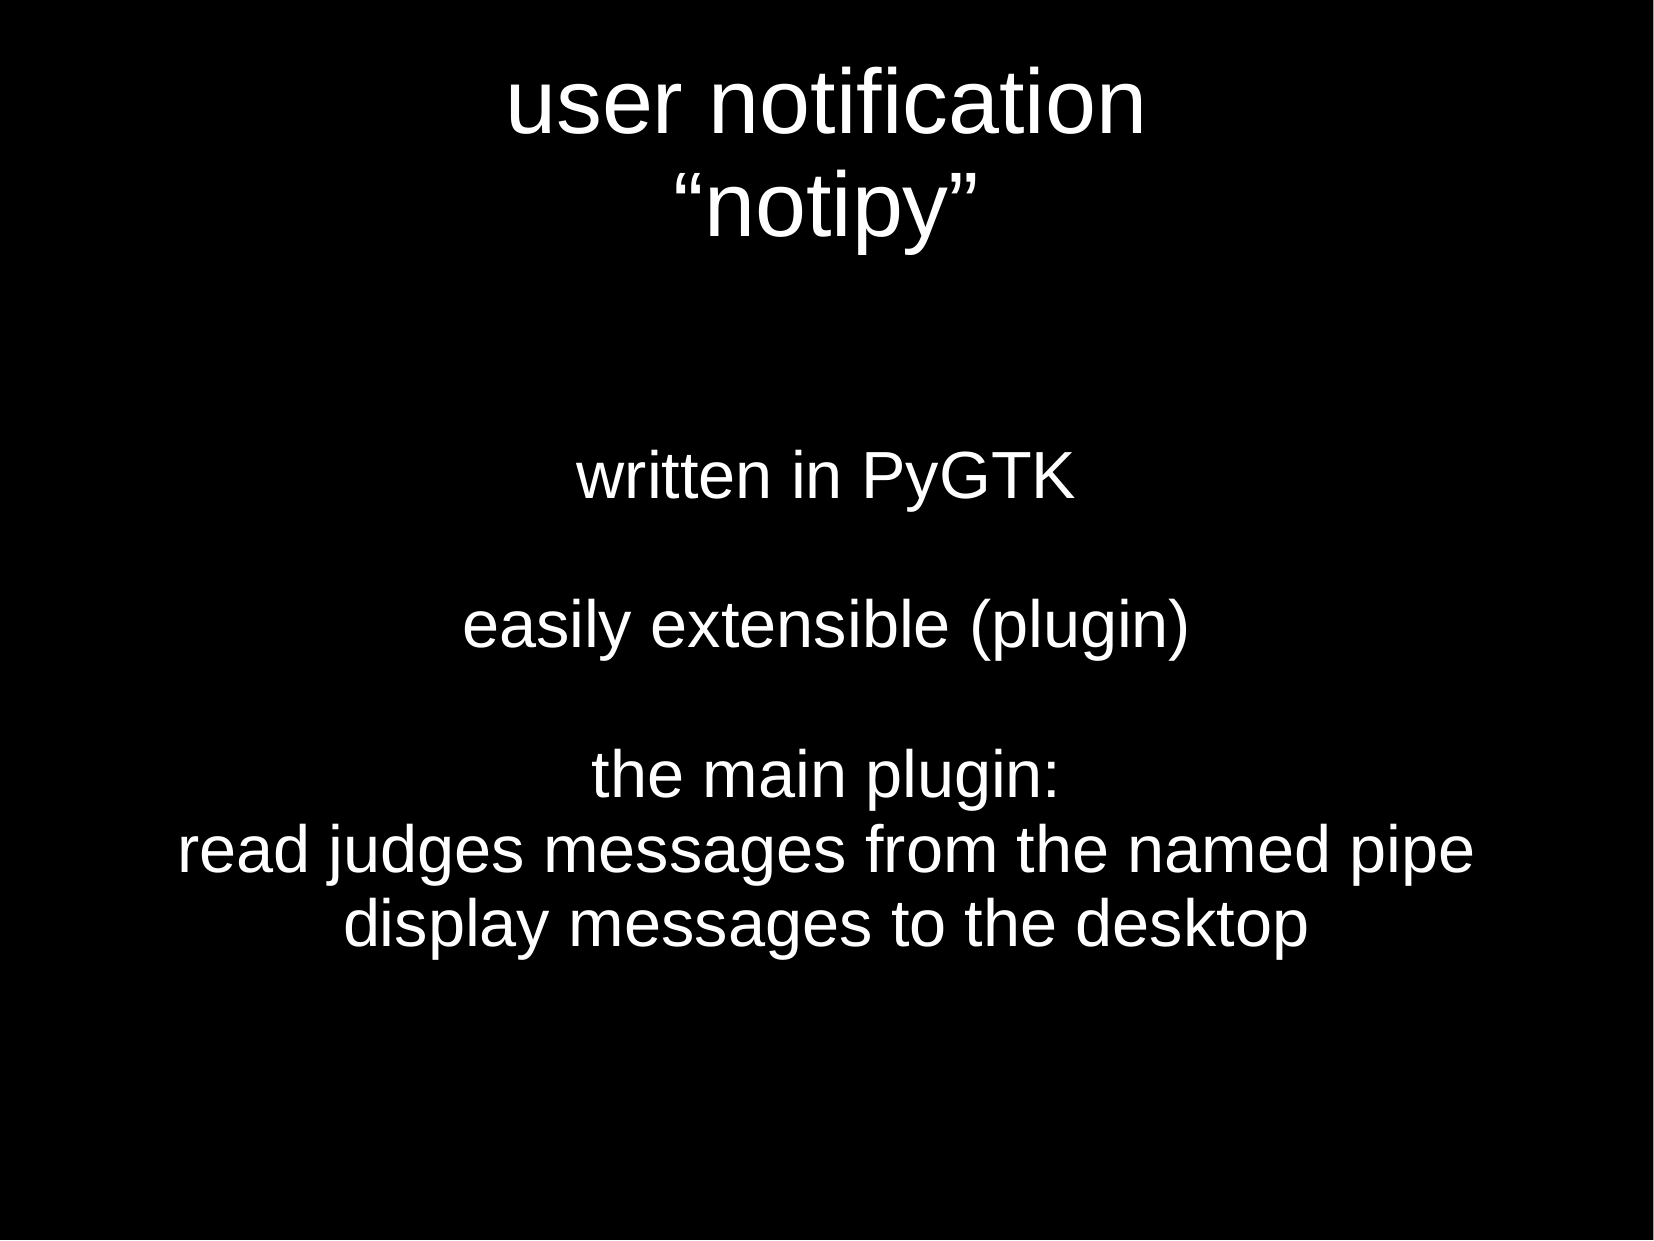

# user notification “notipy”
written in PyGTK
easily extensible (plugin)
the main plugin:
read judges messages from the named pipe
display messages to the desktop